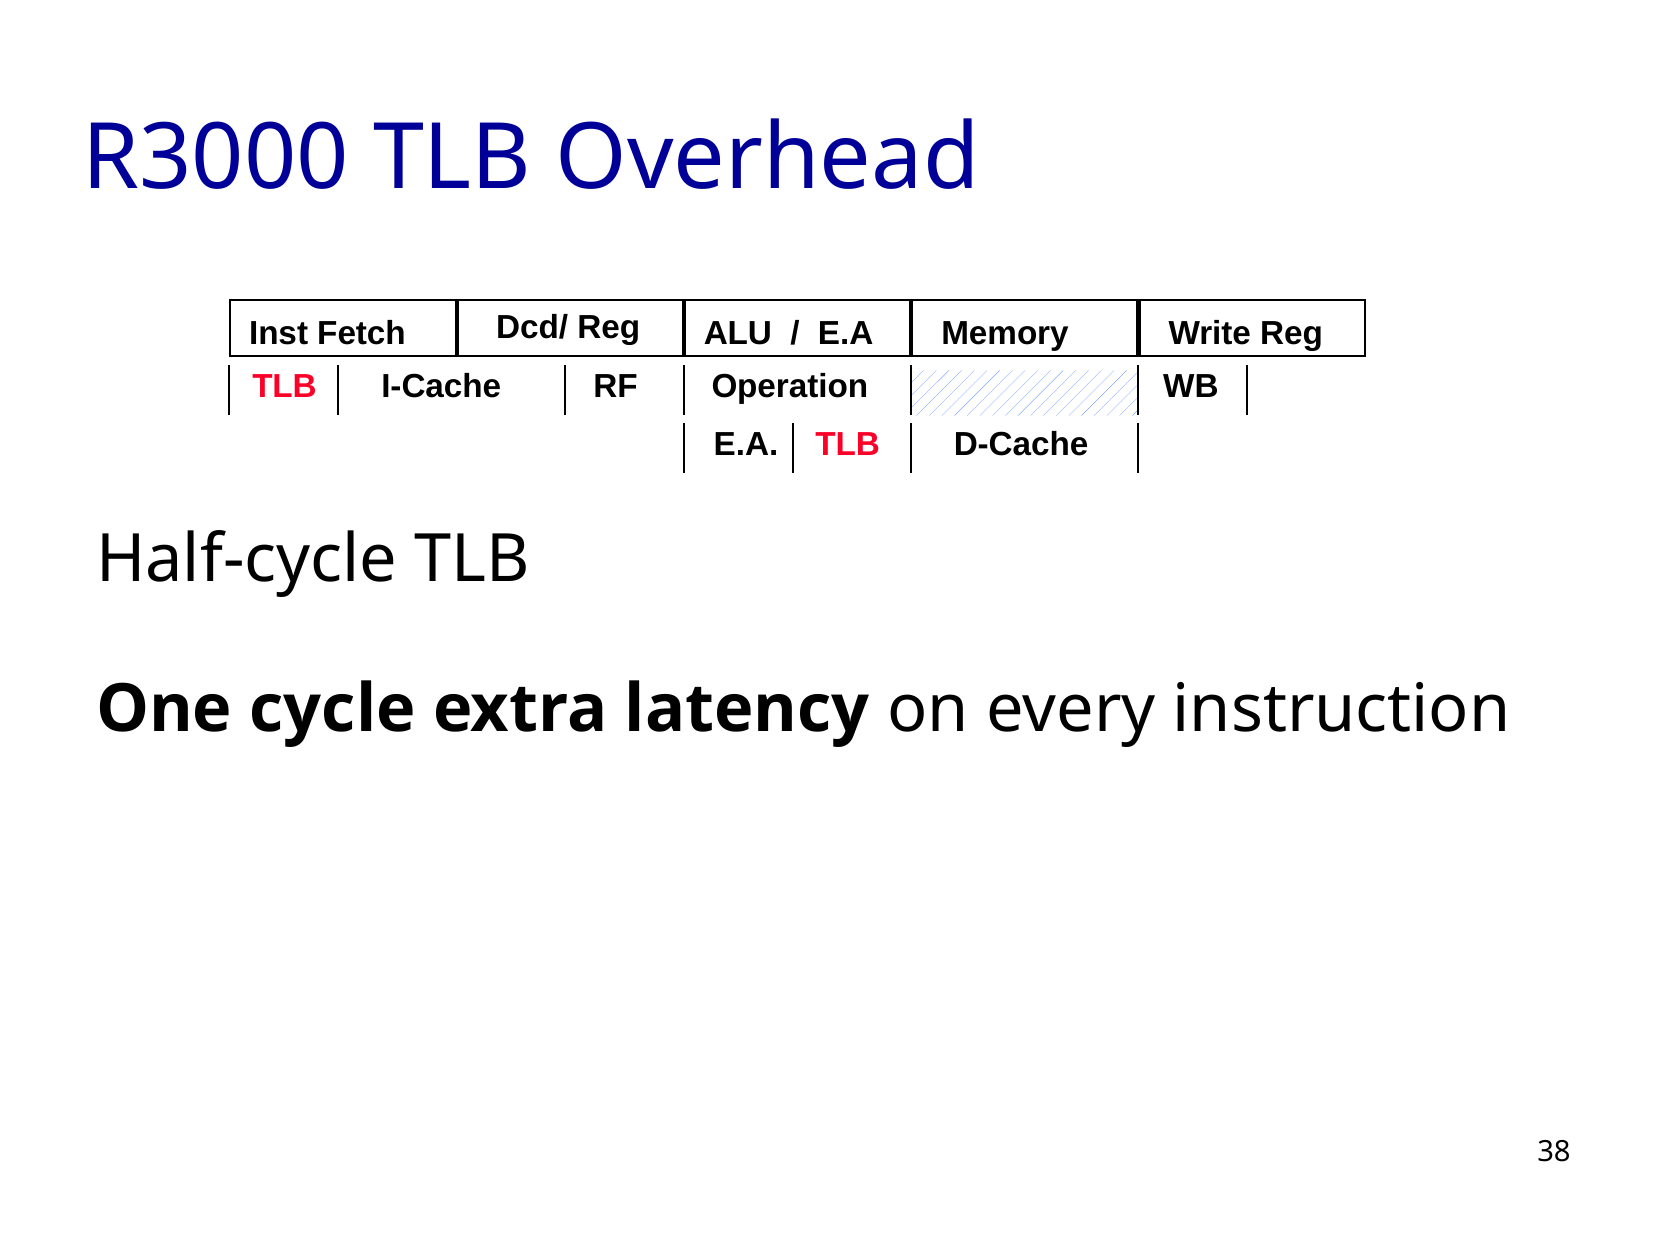

# R3000 TLB Overhead
Dcd/ Reg
Inst Fetch
ALU / E.A
Memory
Write Reg
 TLB I-Cache RF Operation WB
 E.A. TLB D-Cache
Half-cycle TLB
One cycle extra latency on every instruction
38